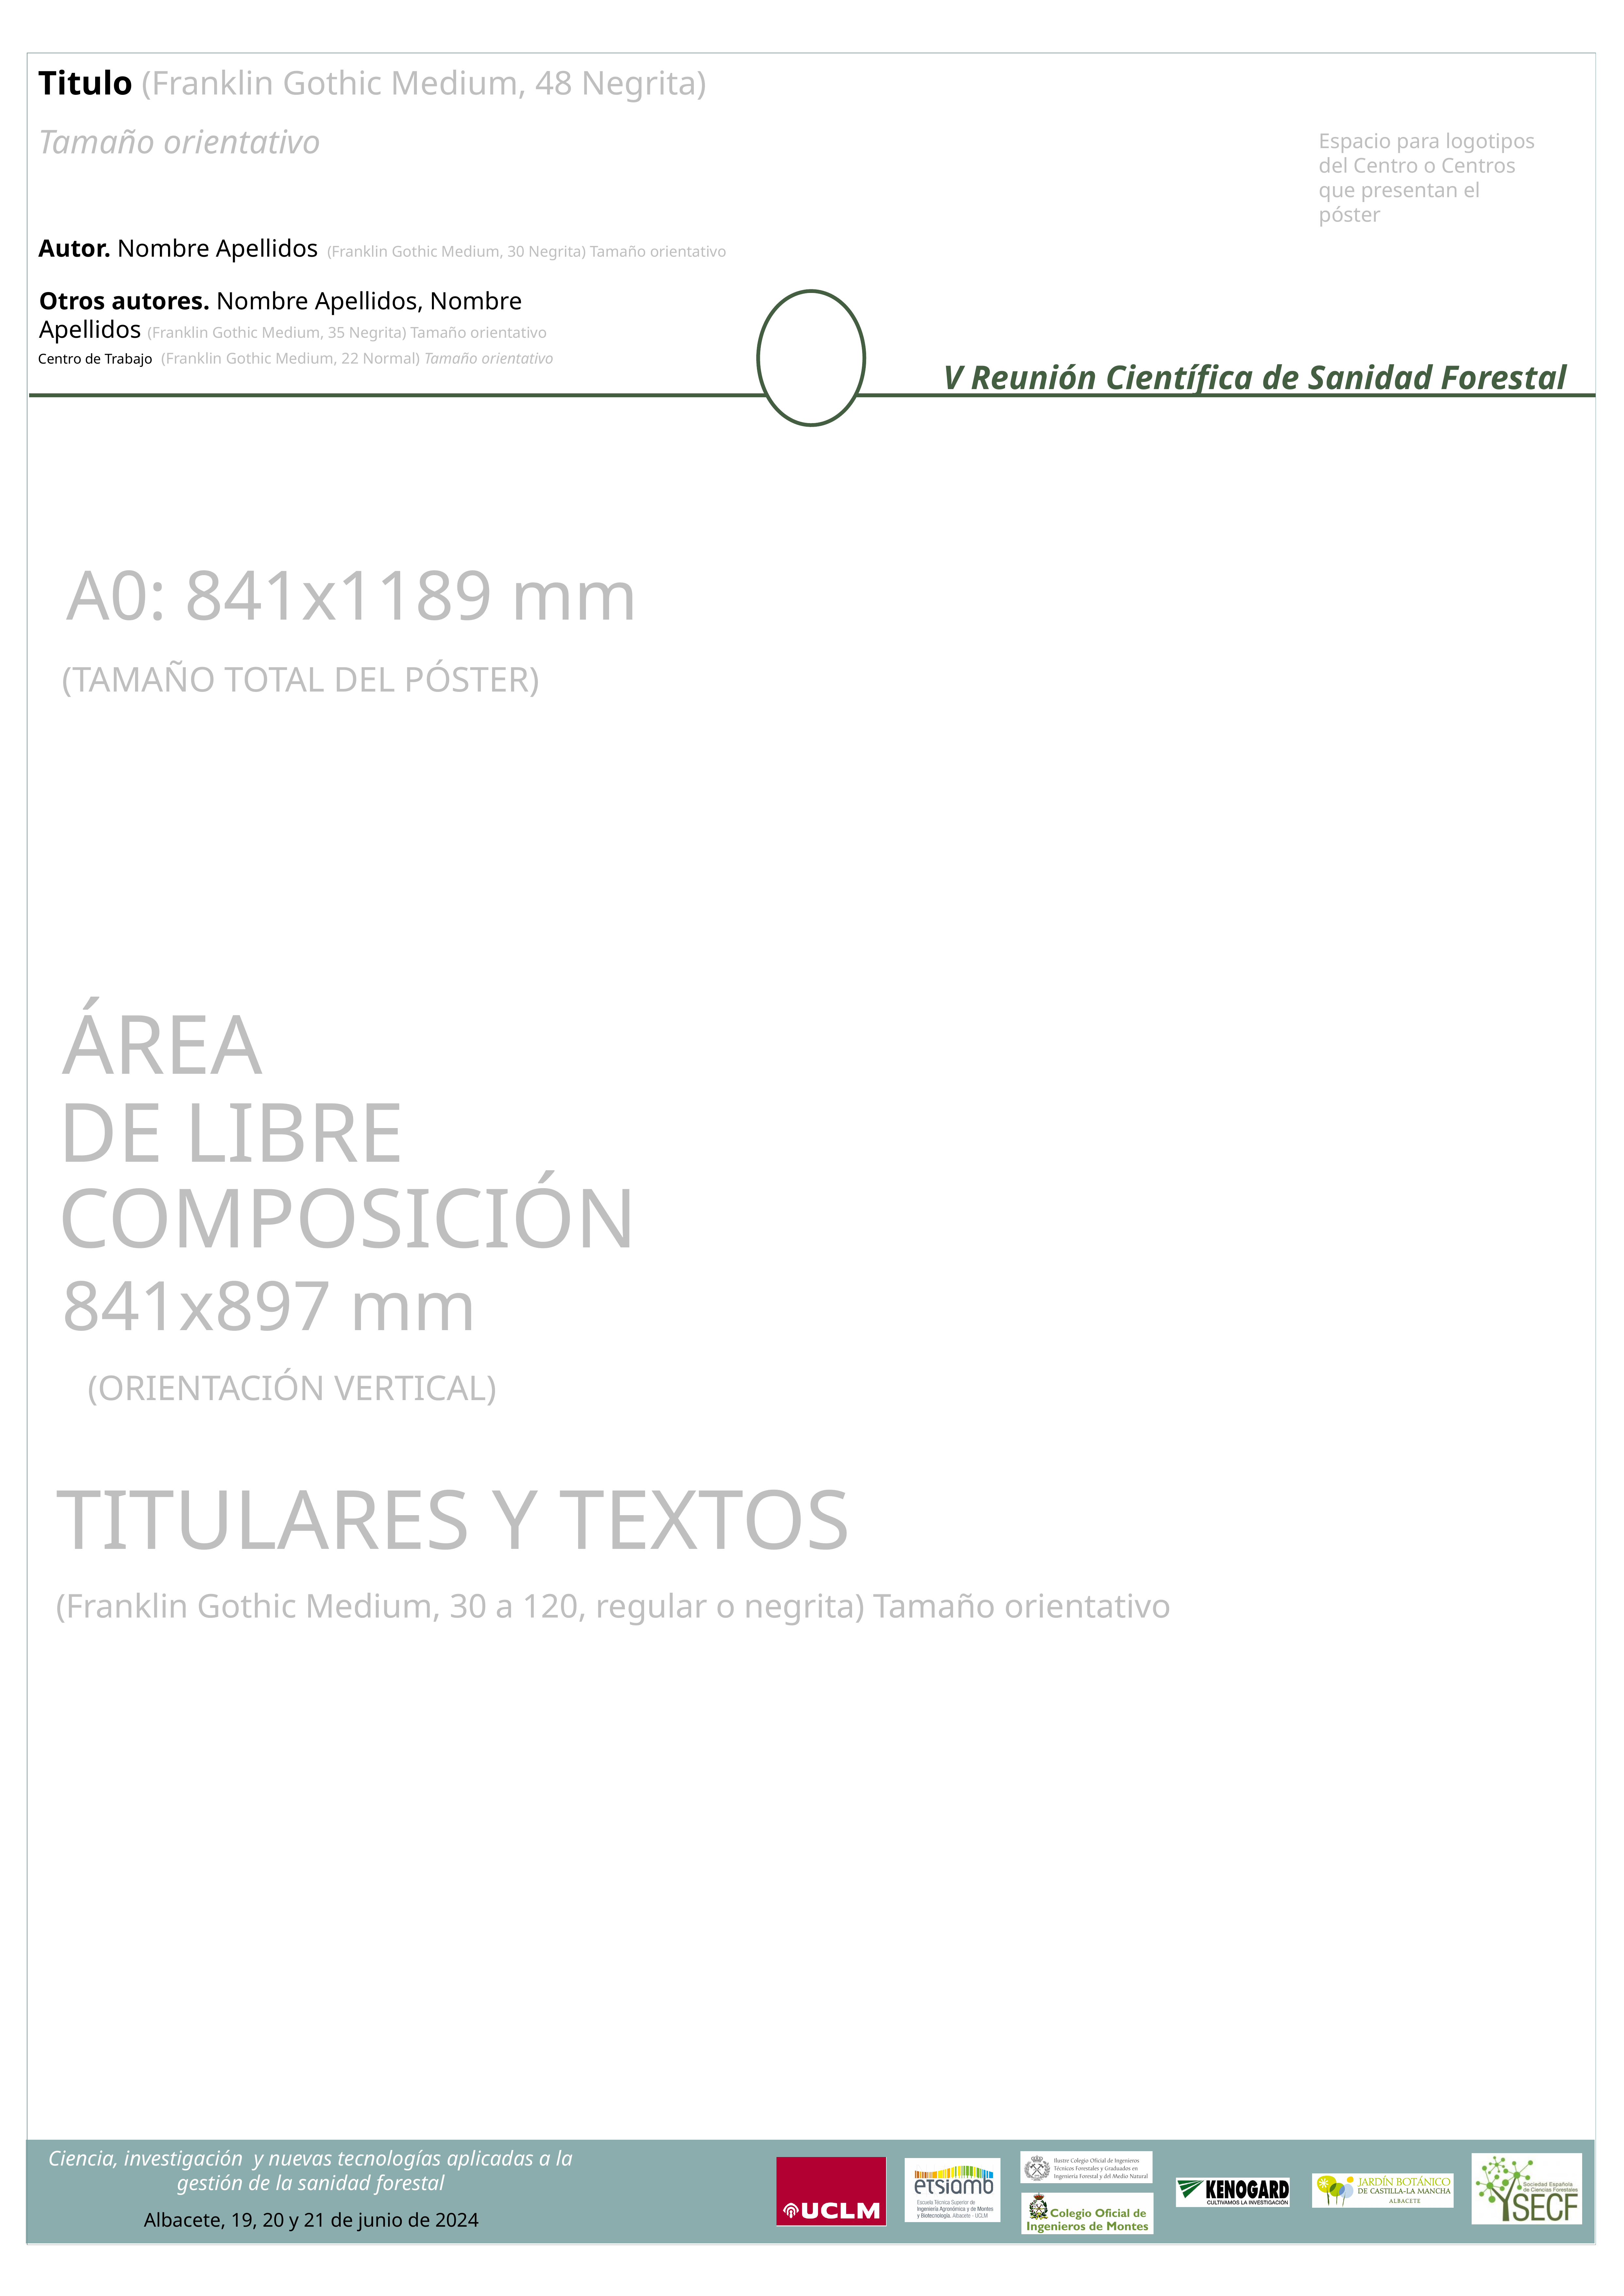

Titulo (Franklin Gothic Medium, 48 Negrita)
Tamaño orientativo
Espacio para logotipos del Centro o Centros que presentan el póster
Autor. Nombre Apellidos (Franklin Gothic Medium, 30 Negrita) Tamaño orientativo
Otros autores. Nombre Apellidos, Nombre Apellidos (Franklin Gothic Medium, 35 Negrita) Tamaño orientativo
 V Reunión Científica de Sanidad Forestal
Centro de Trabajo (Franklin Gothic Medium, 22 Normal) Tamaño orientativo
A0: 841x1189 mm
(TAMAÑO TOTAL DEL PÓSTER)
ÁREA
DE LIBRE
COMPOSICIÓN
841x897 mm
(ORIENTACIÓN VERTICAL)
TITULARES Y TEXTOS
(Franklin Gothic Medium, 30 a 120, regular o negrita) Tamaño orientativo
Ciencia, investigación y nuevas tecnologías aplicadas a la gestión de la sanidad forestal
Albacete, 19, 20 y 21 de junio de 2024